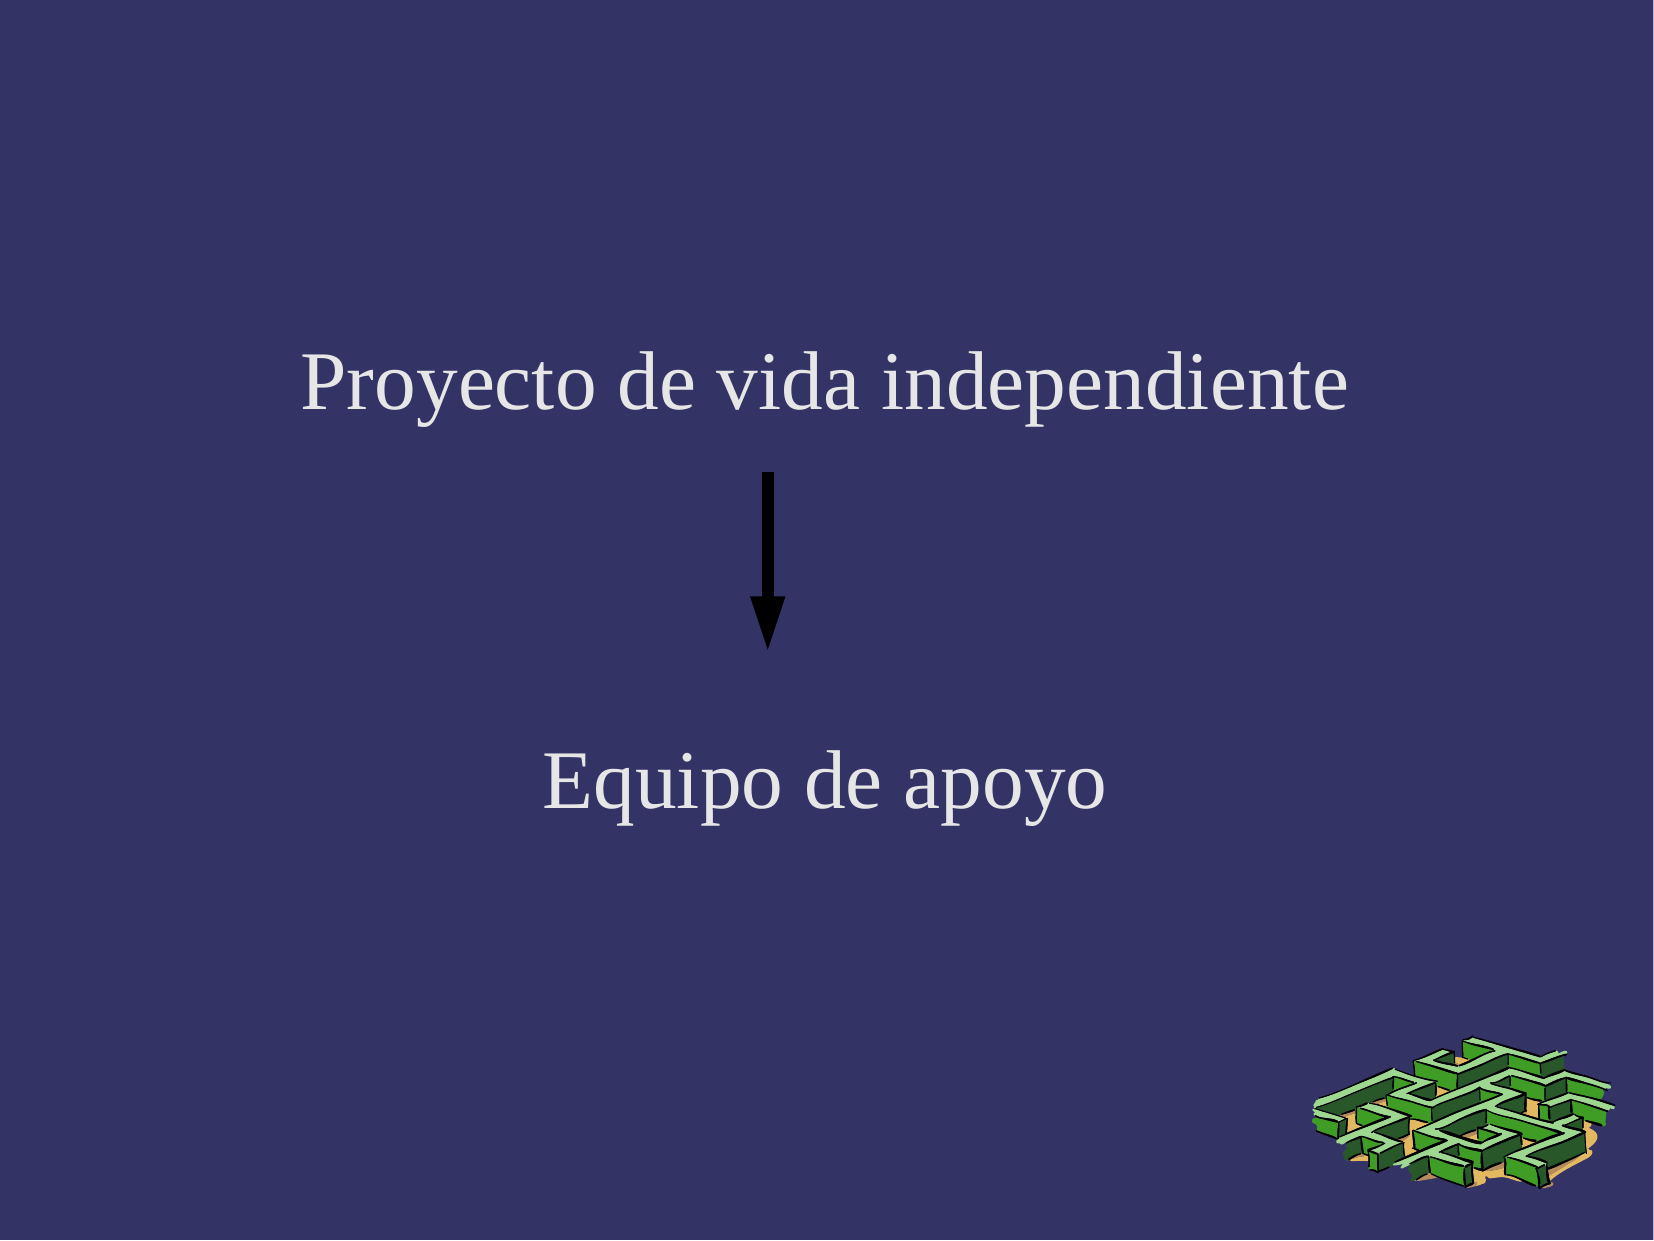

Proyecto de vida independiente
Equipo de apoyo